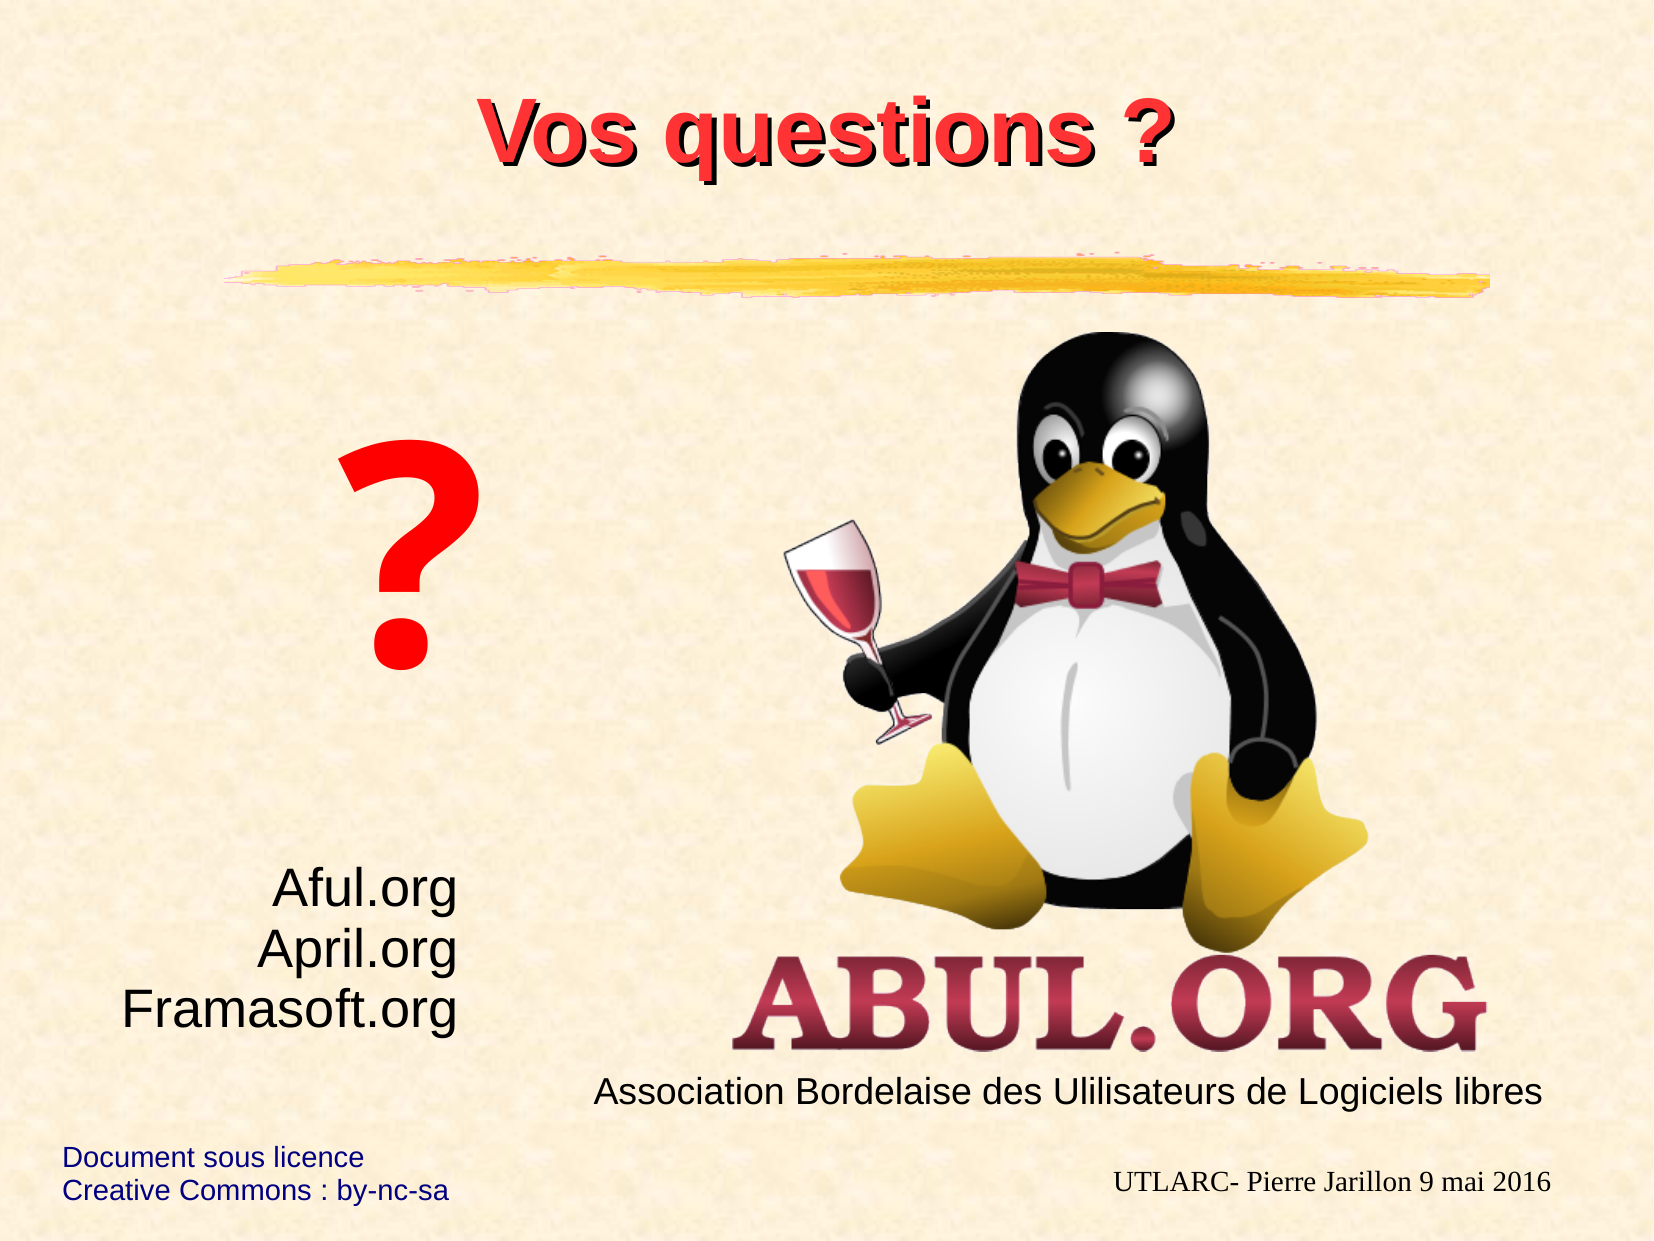

# Vos questions ?
?
Aful.org
April.org
Framasoft.org
Association Bordelaise des Ulilisateurs de Logiciels libres
Document sous licence
Creative Commons : by-nc-sa
UTLARC- Pierre Jarillon 9 mai 2016